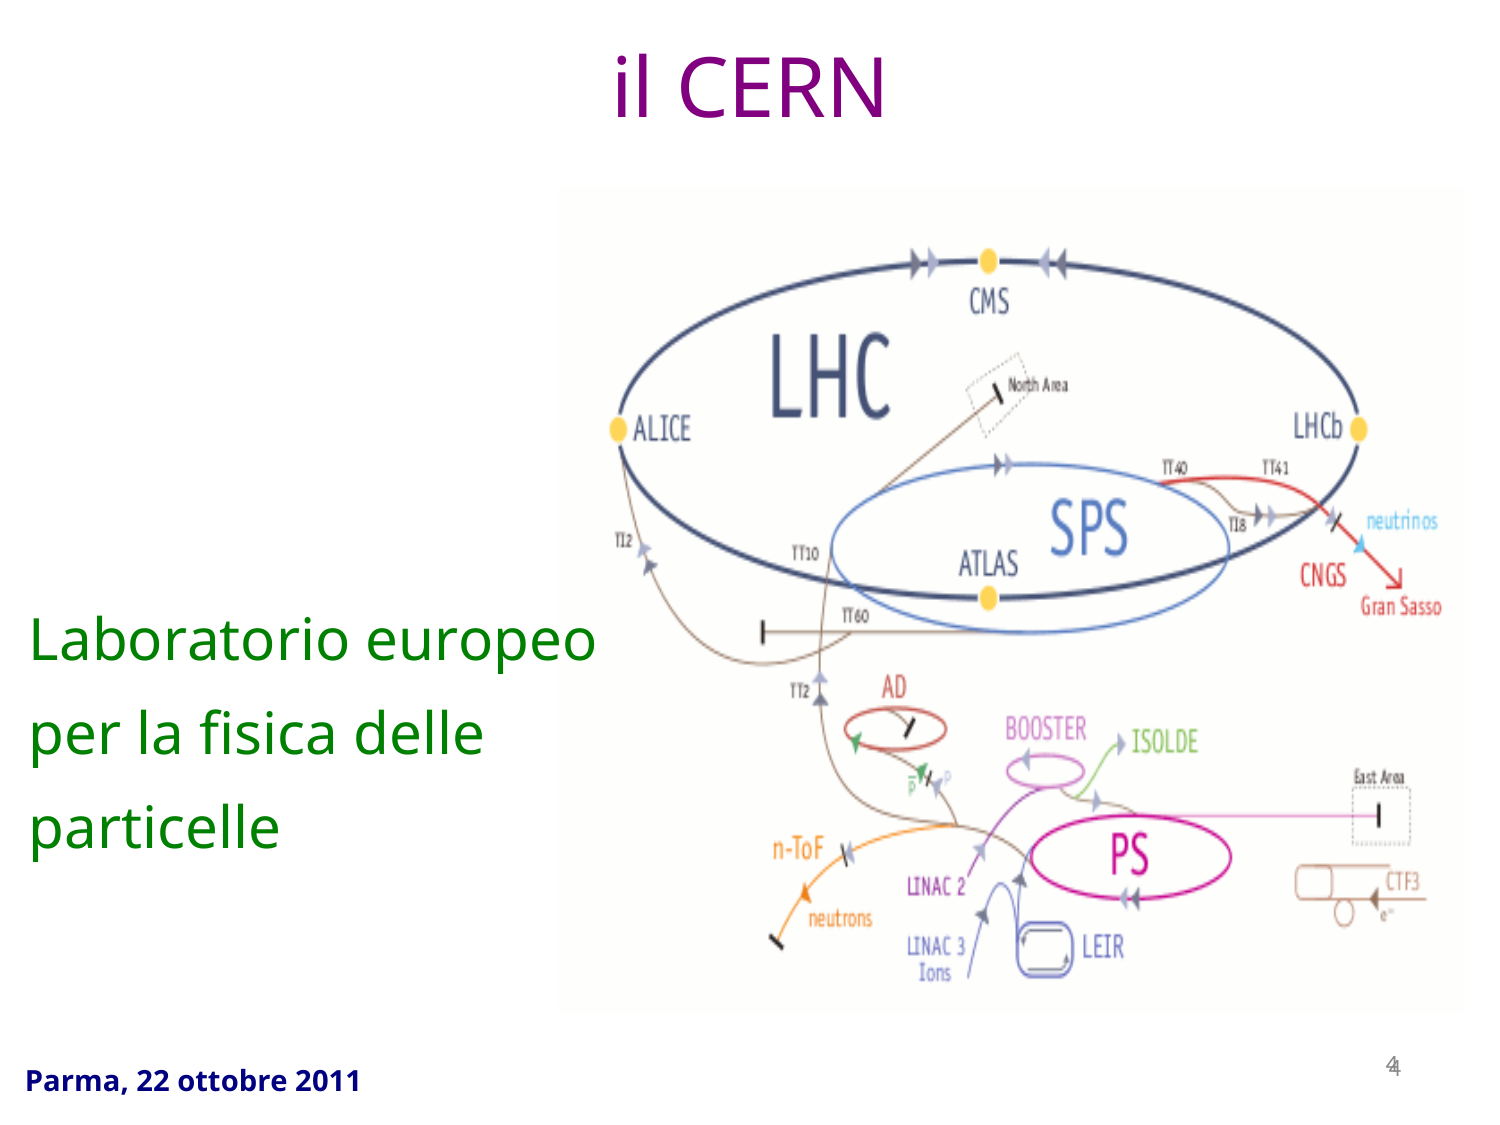

il CERN
Laboratorio europeo per la fisica delle particelle
4
Guastalla, 13 marzo 2010